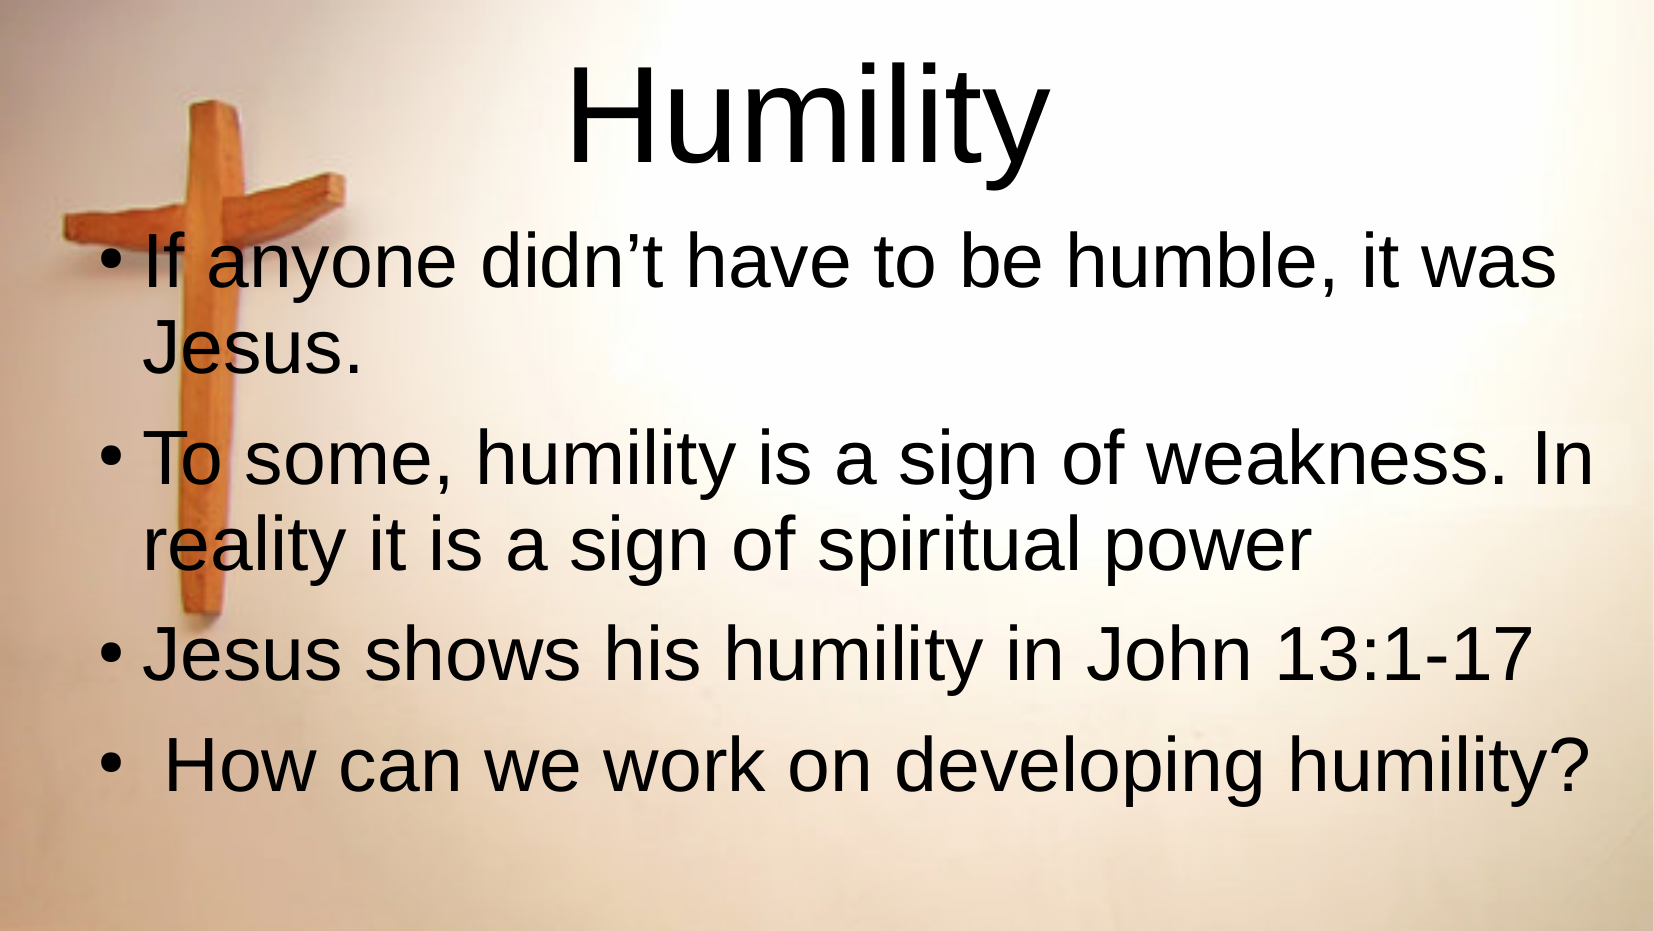

# Humility
If anyone didn’t have to be humble, it was Jesus.
To some, humility is a sign of weakness. In reality it is a sign of spiritual power
Jesus shows his humility in John 13:1-17
 How can we work on developing humility?